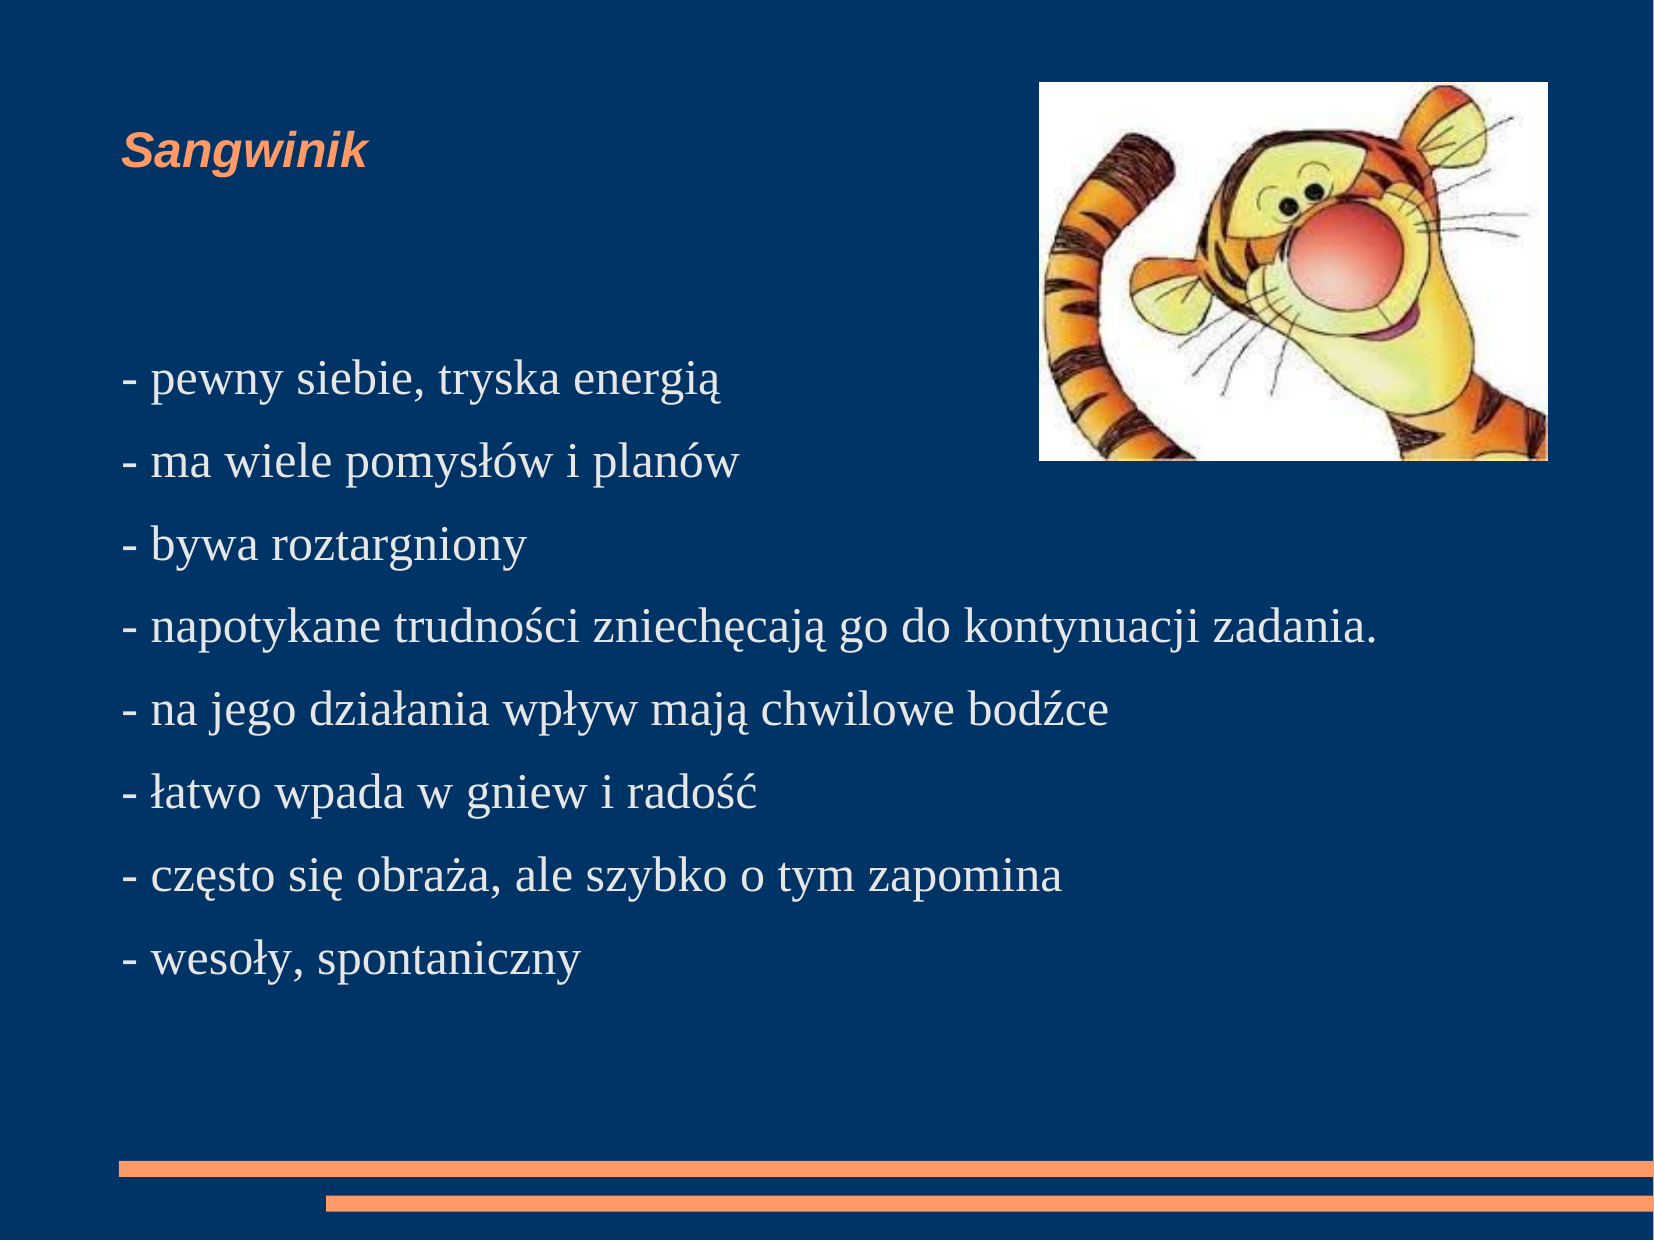

# Sangwinik
- pewny siebie, tryska energią
- ma wiele pomysłów i planów
- bywa roztargniony
- napotykane trudności zniechęcają go do kontynuacji zadania.
- na jego działania wpływ mają chwilowe bodźce
- łatwo wpada w gniew i radość
- często się obraża, ale szybko o tym zapomina
- wesoły, spontaniczny